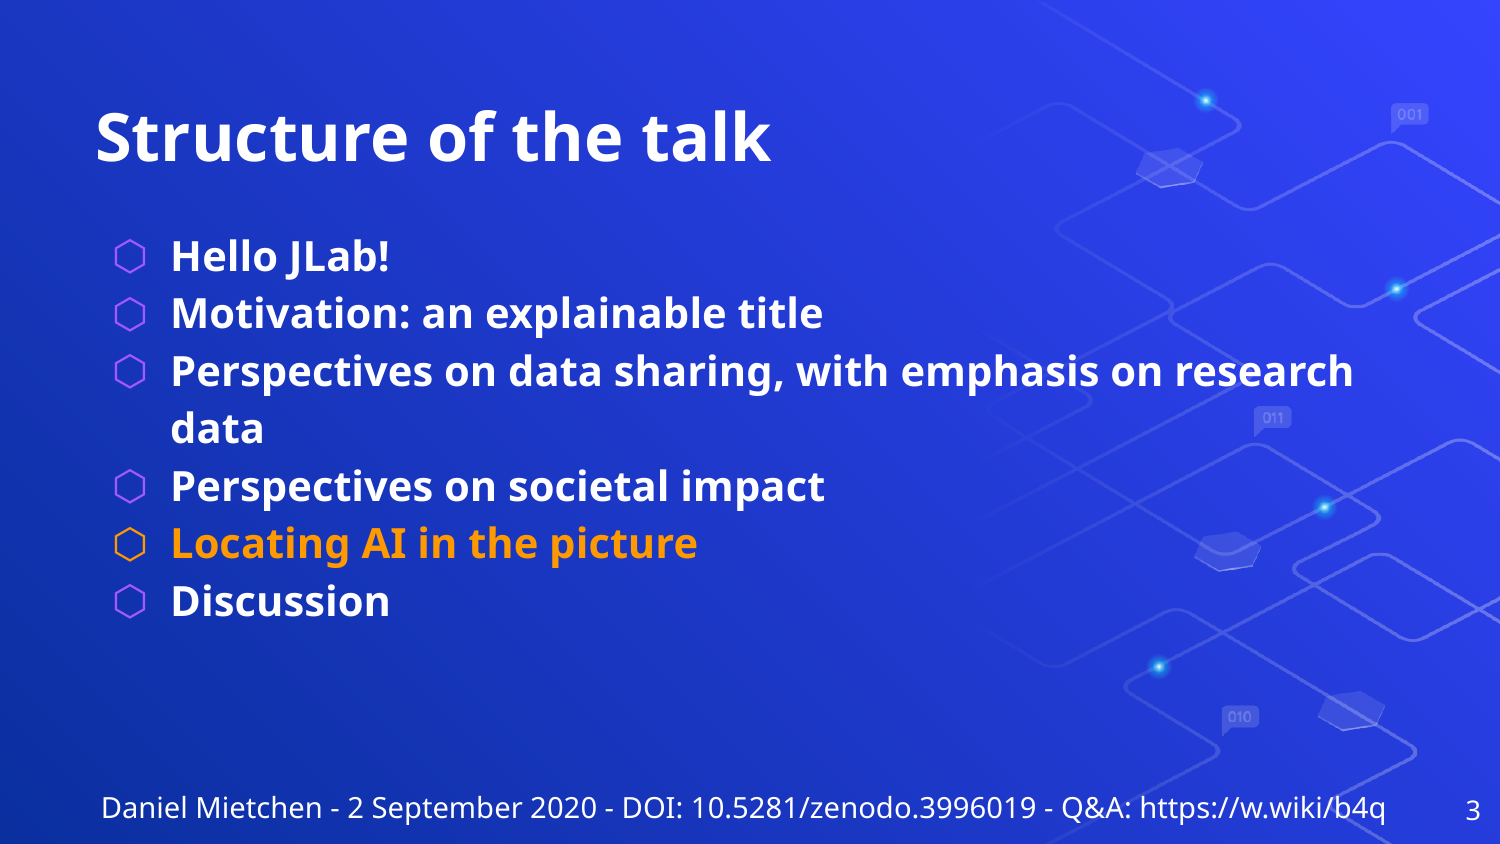

# Structure of the talk
Hello JLab!
Motivation: an explainable title
Perspectives on data sharing, with emphasis on research data
Perspectives on societal impact
Locating AI in the picture
Discussion
Daniel Mietchen - 2 September 2020 - DOI: 10.5281/zenodo.3996019 - Q&A: https://w.wiki/b4q